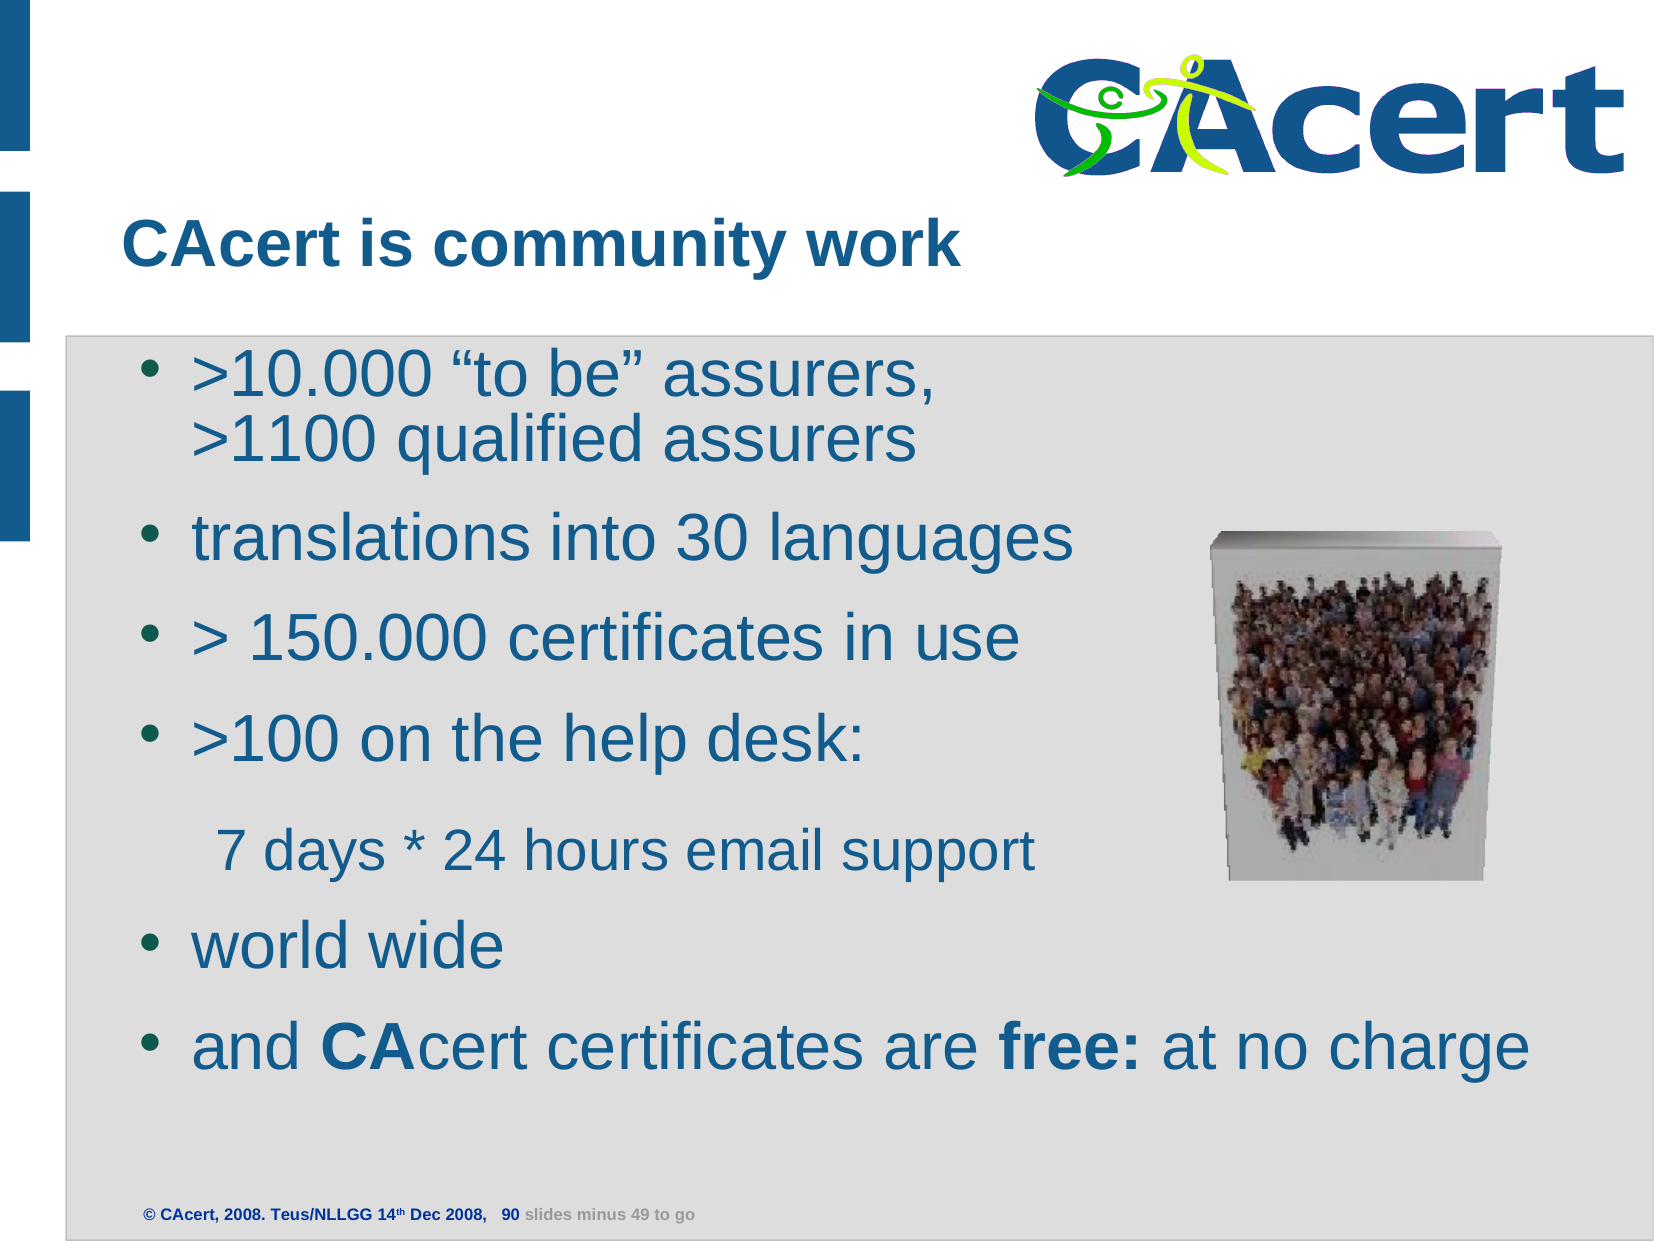

# CAcert is community work
>10.000 “to be” assurers,
>1100 qualified assurers
translations into 30 languages
> 150.000 certificates in use
>100 on the help desk:
7 days * 24 hours email support
world wide
and CAcert certificates are free: at no charge